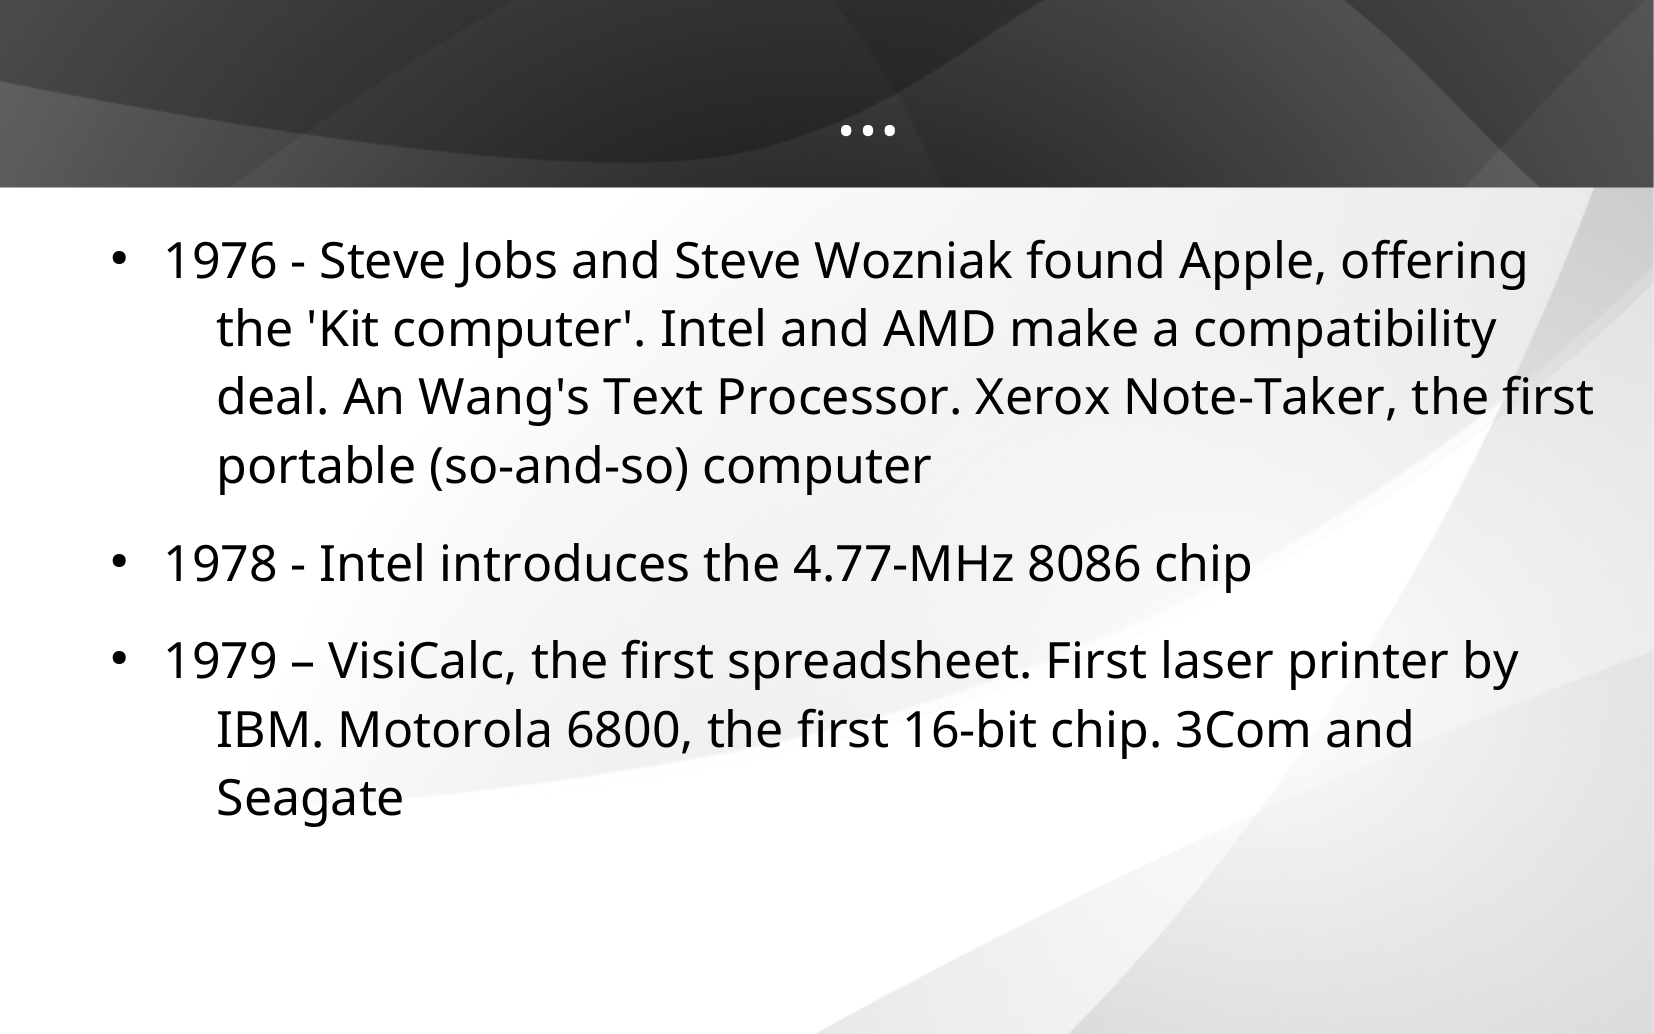

# …
1976 - Steve Jobs and Steve Wozniak found Apple, offering the 'Kit computer'. Intel and AMD make a compatibility deal. An Wang's Text Processor. Xerox Note-Taker, the first portable (so-and-so) computer
1978 - Intel introduces the 4.77-MHz 8086 chip
1979 – VisiCalc, the first spreadsheet. First laser printer by IBM. Motorola 6800, the first 16-bit chip. 3Com and Seagate